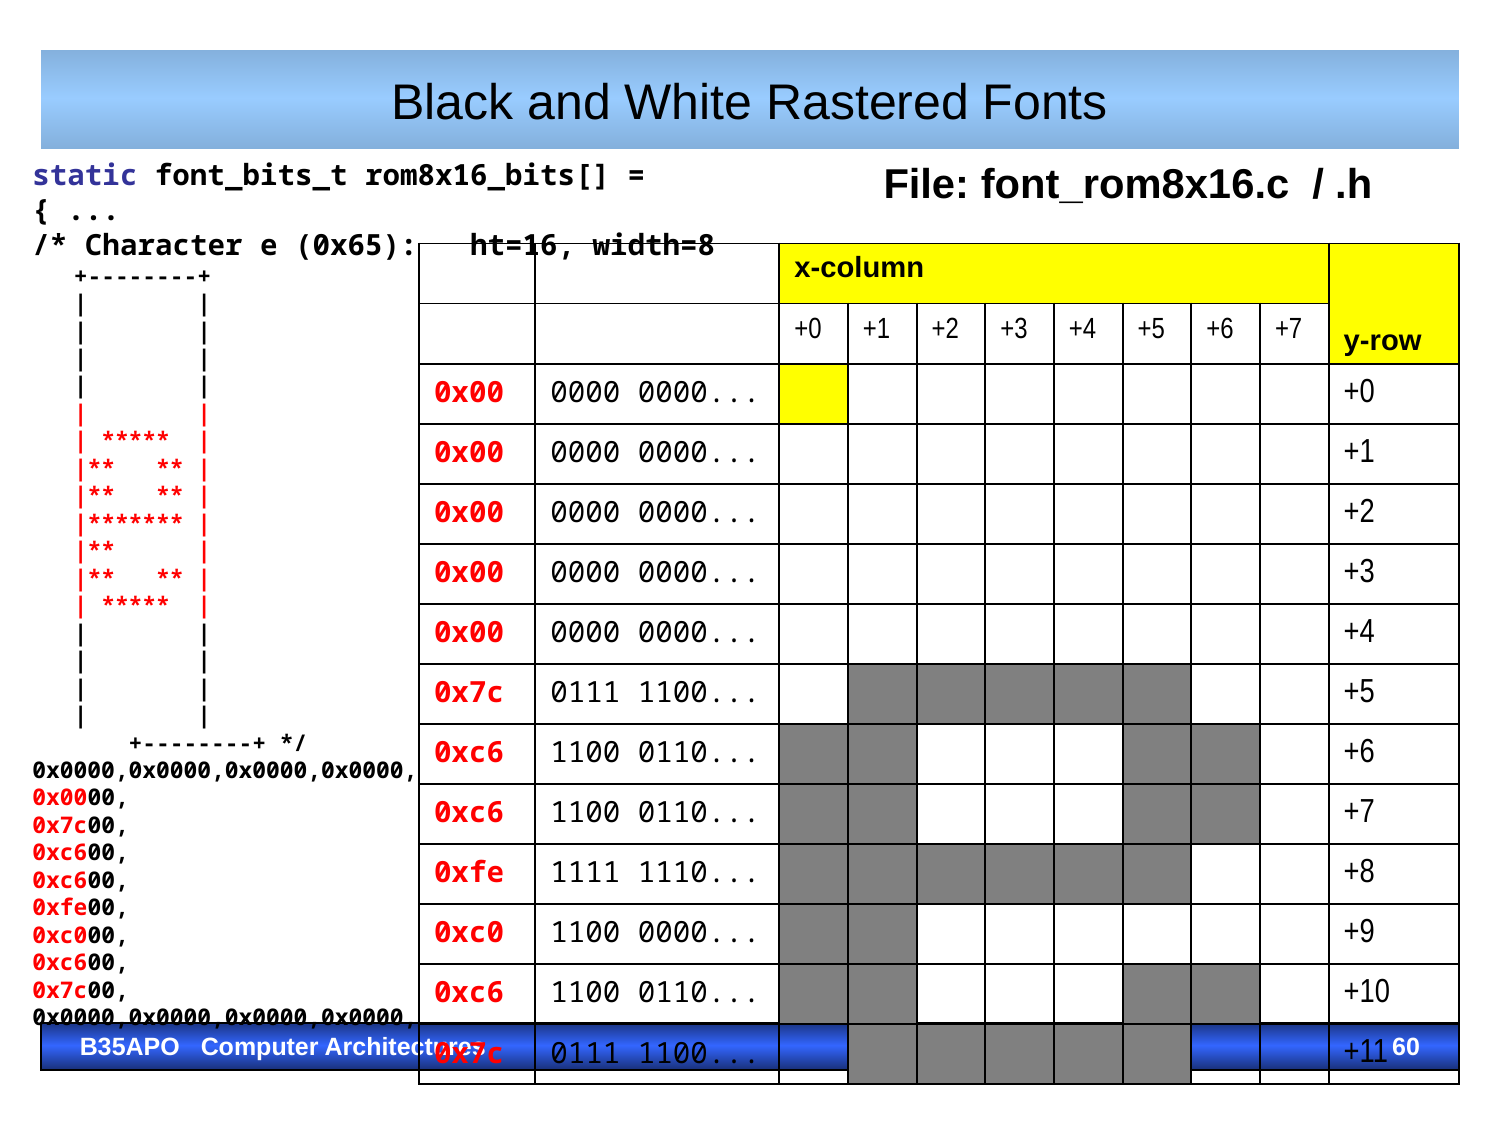

# Black and White Rastered Fonts
static font_bits_t rom8x16_bits[] = { ...
/* Character e (0x65): ht=16, width=8
 +--------+
 | |
 | |
 | |
 | |
 | |
 | ***** |
 |** ** |
 |** ** |
 |******* |
 |** |
 |** ** |
 | ***** |
 | |
 | |
 | |
 | |
 +--------+ */
0x0000,0x0000,0x0000,0x0000,
0x0000,
0x7c00,
0xc600,
0xc600,
0xfe00,
0xc000,
0xc600,
0x7c00,
0x0000,0x0000,0x0000,0x0000,
File: font_rom8x16.c / .h
| | | x-column | | | | | | | | y-row |
| --- | --- | --- | --- | --- | --- | --- | --- | --- | --- | --- |
| | | +0 | +1 | +2 | +3 | +4 | +5 | +6 | +7 | |
| 0x00 | 0000 0000... | | | | | | | | | +0 |
| 0x00 | 0000 0000... | | | | | | | | | +1 |
| 0x00 | 0000 0000... | | | | | | | | | +2 |
| 0x00 | 0000 0000... | | | | | | | | | +3 |
| 0x00 | 0000 0000... | | | | | | | | | +4 |
| 0x7c | 0111 1100... | | | | | | | | | +5 |
| 0xc6 | 1100 0110... | | | | | | | | | +6 |
| 0xc6 | 1100 0110... | | | | | | | | | +7 |
| 0xfe | 1111 1110... | | | | | | | | | +8 |
| 0xc0 | 1100 0000... | | | | | | | | | +9 |
| 0xc6 | 1100 0110... | | | | | | | | | +10 |
| 0x7c | 0111 1100... | | | | | | | | | +11 |
B35APO Computer Architectures